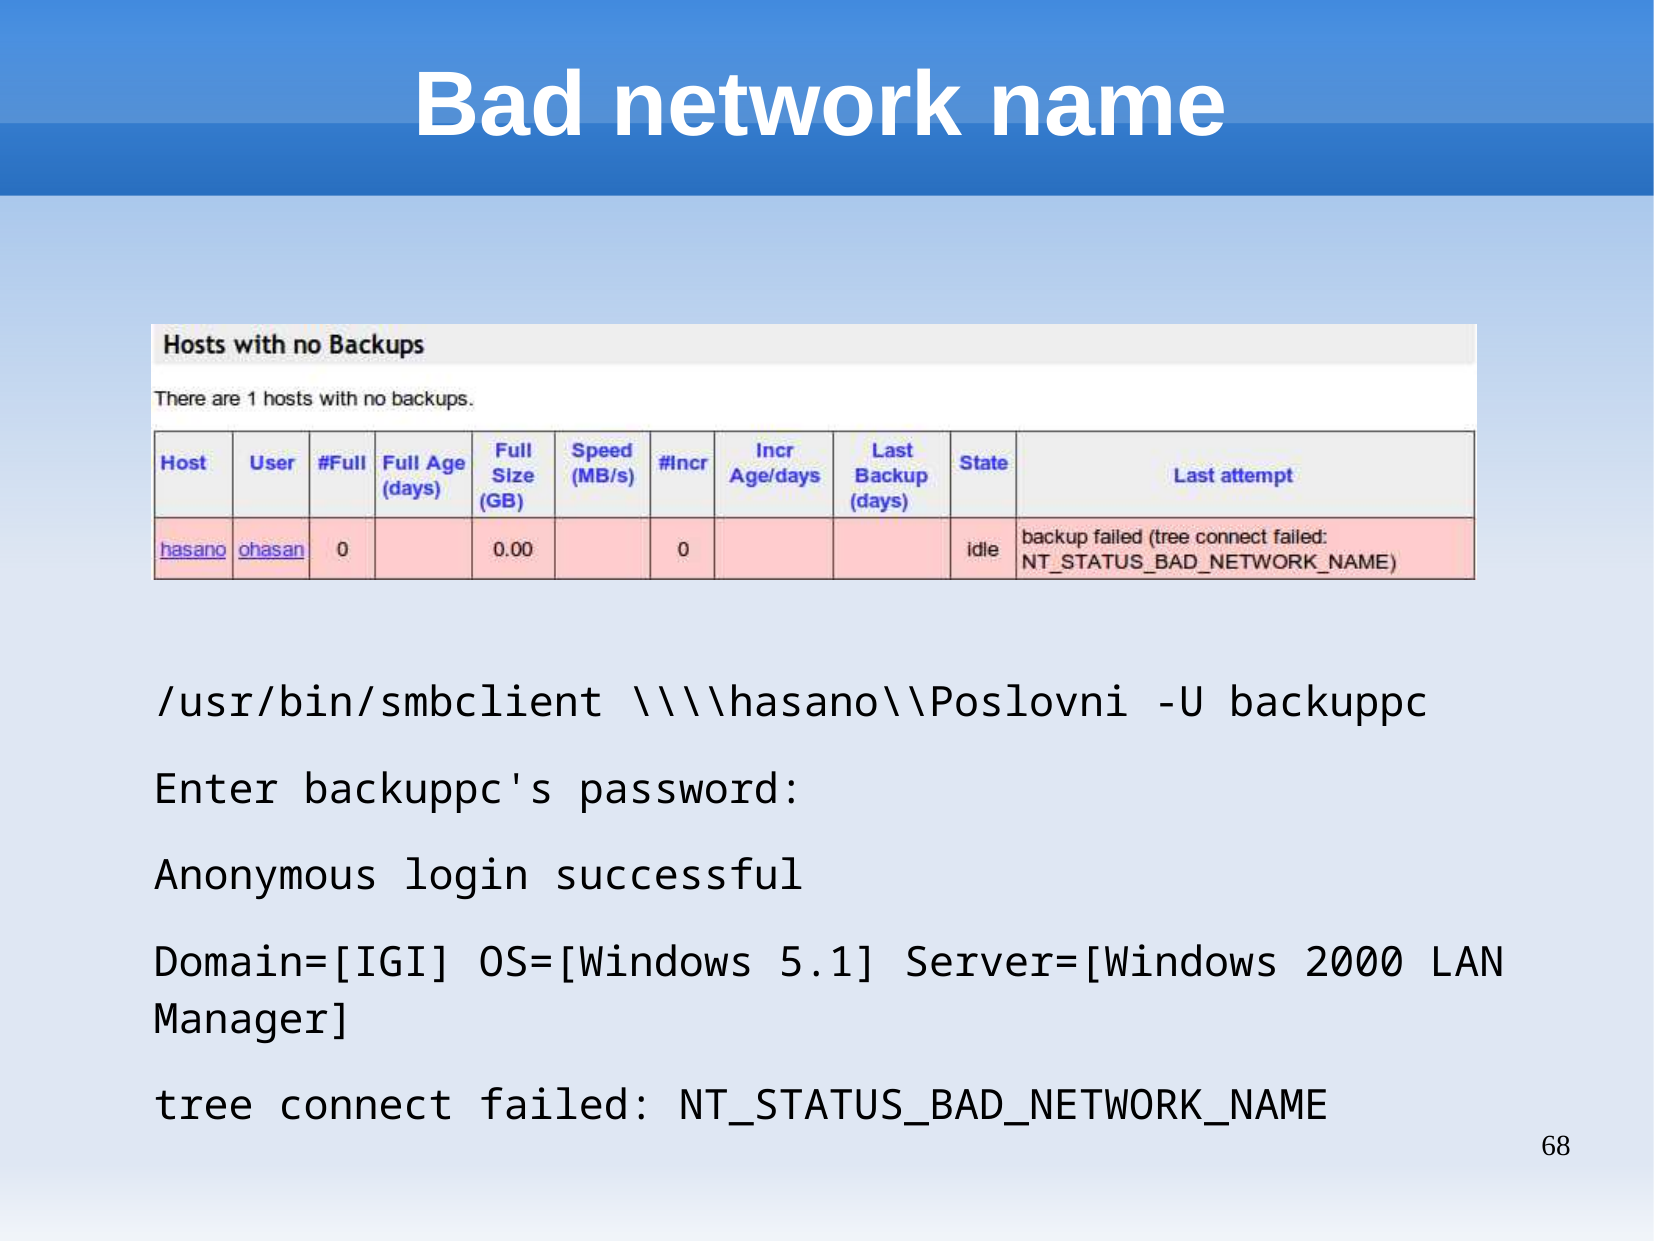

# Bad network name
/usr/bin/smbclient \\\\hasano\\Poslovni -U backuppc
Enter backuppc's password:
Anonymous login successful
Domain=[IGI] OS=[Windows 5.1] Server=[Windows 2000 LAN Manager]
tree connect failed: NT_STATUS_BAD_NETWORK_NAME
68